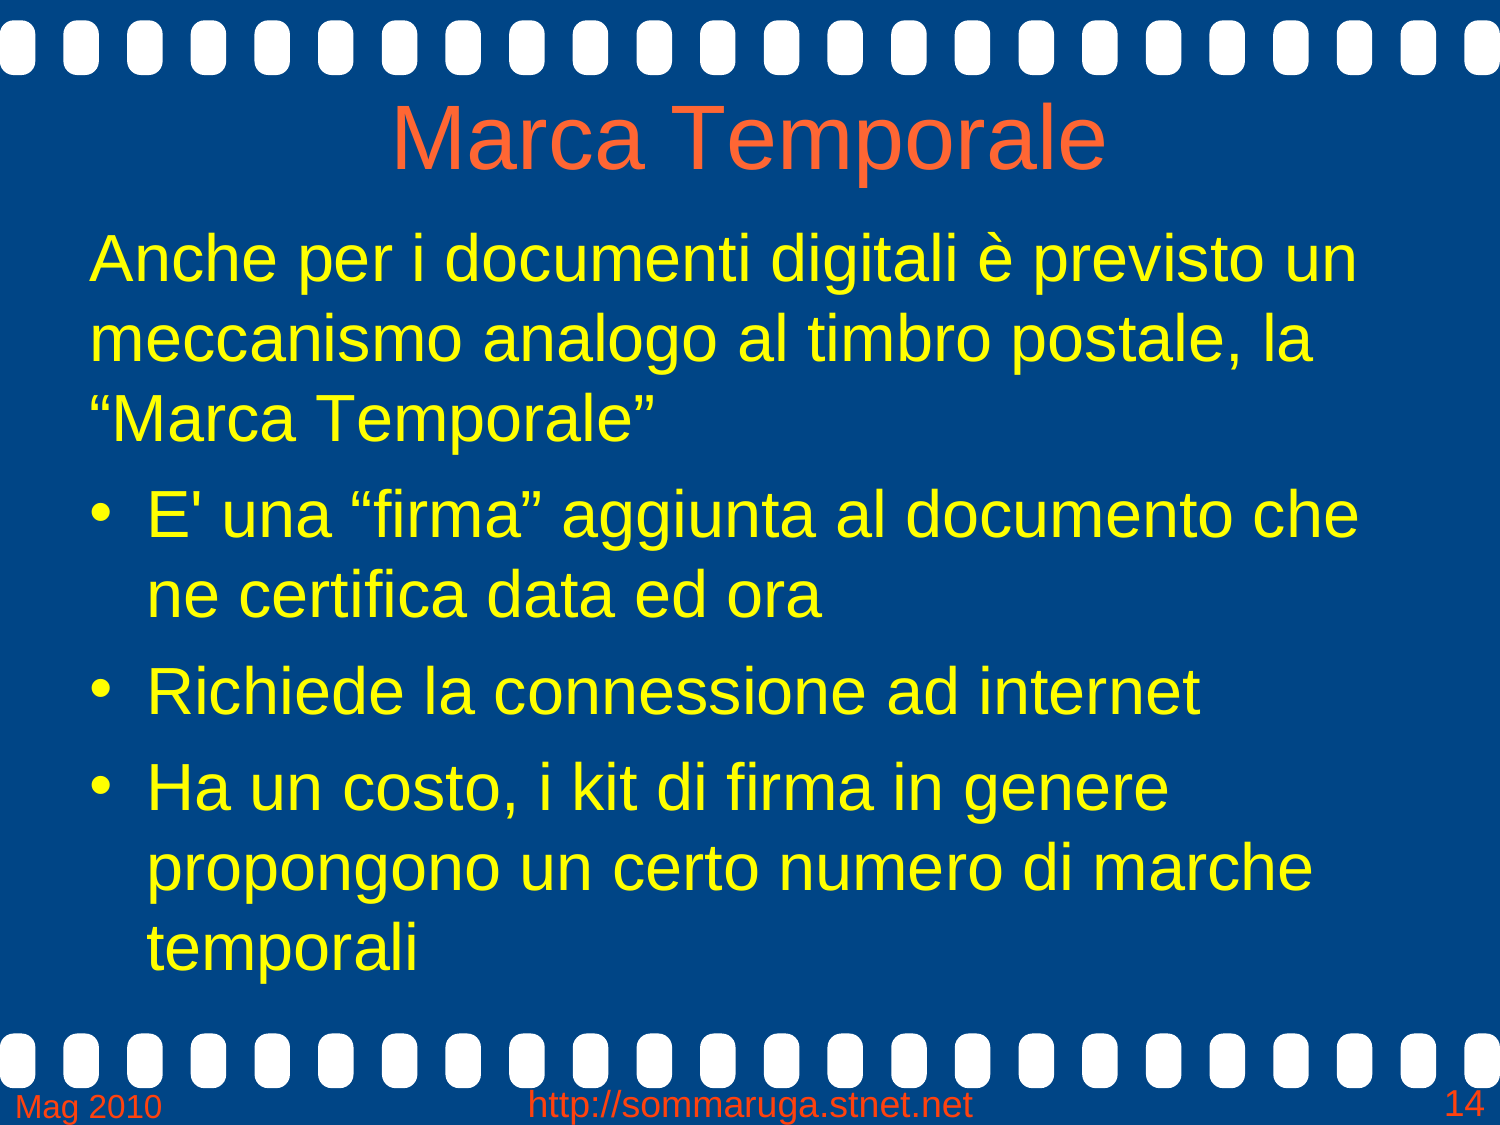

# Marca Temporale
Anche per i documenti digitali è previsto un meccanismo analogo al timbro postale, la “Marca Temporale”
E' una “firma” aggiunta al documento che ne certifica data ed ora
Richiede la connessione ad internet
Ha un costo, i kit di firma in genere propongono un certo numero di marche temporali